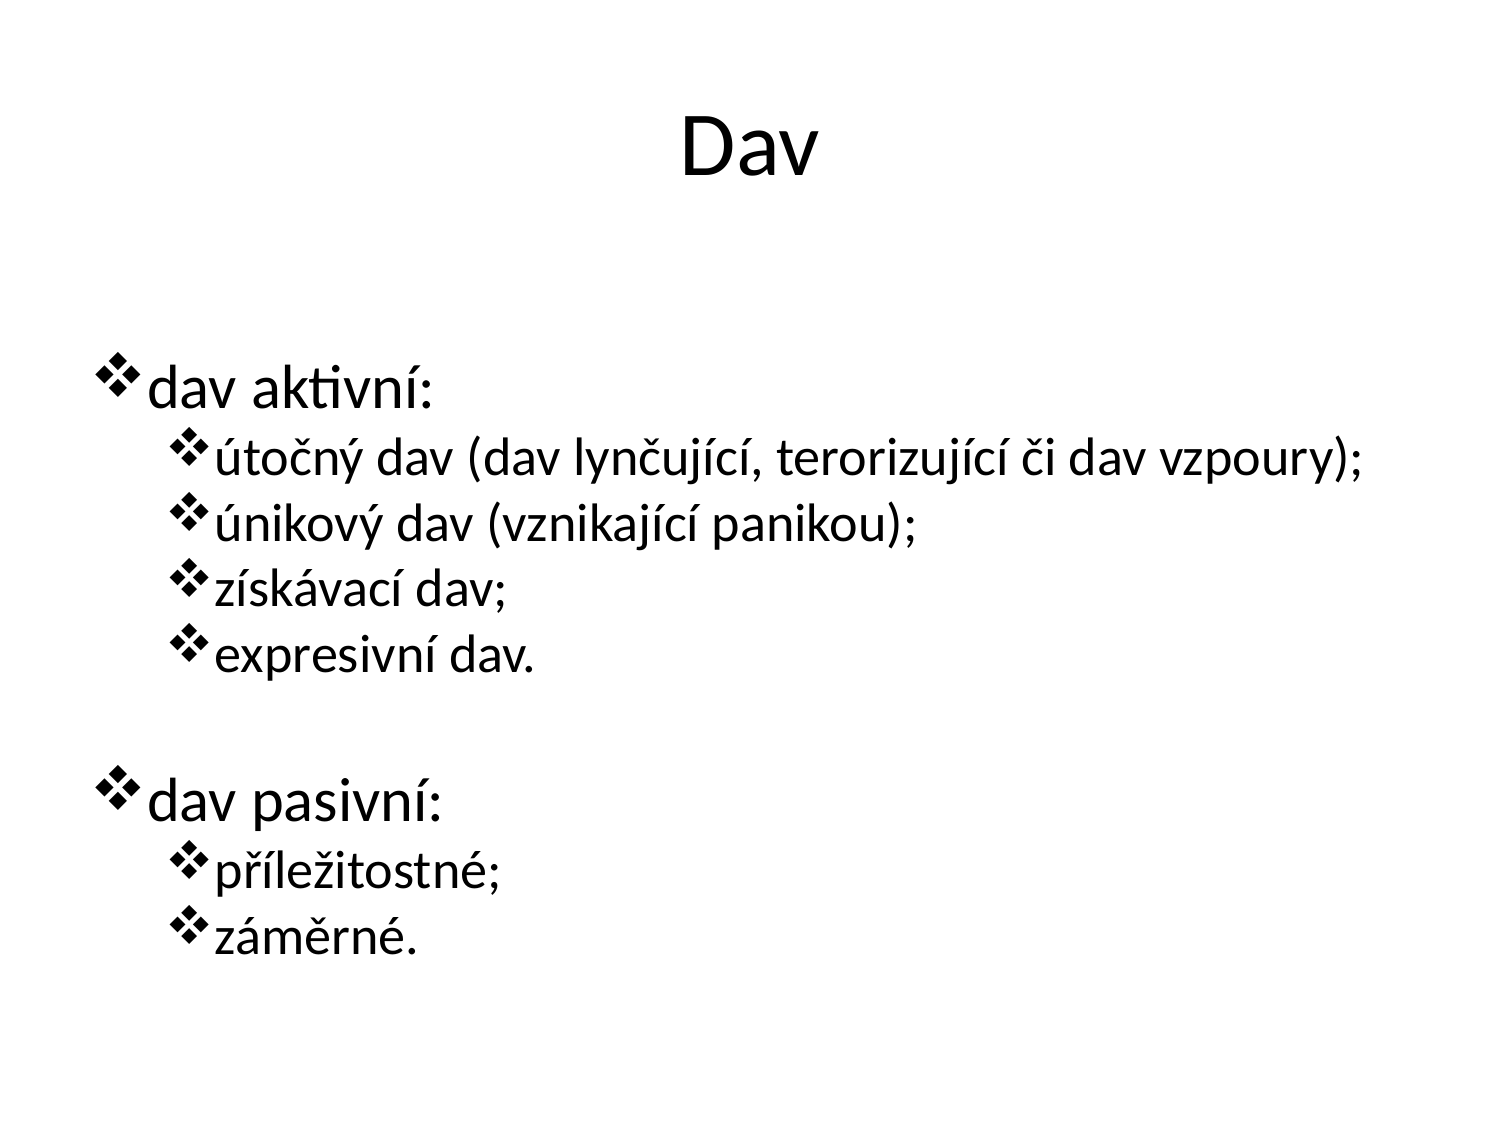

# Dav
dav aktivní:
útočný dav (dav lynčující, terorizující či dav vzpoury);
únikový dav (vznikající panikou);
získávací dav;
expresivní dav.
dav pasivní:
příležitostné;
záměrné.